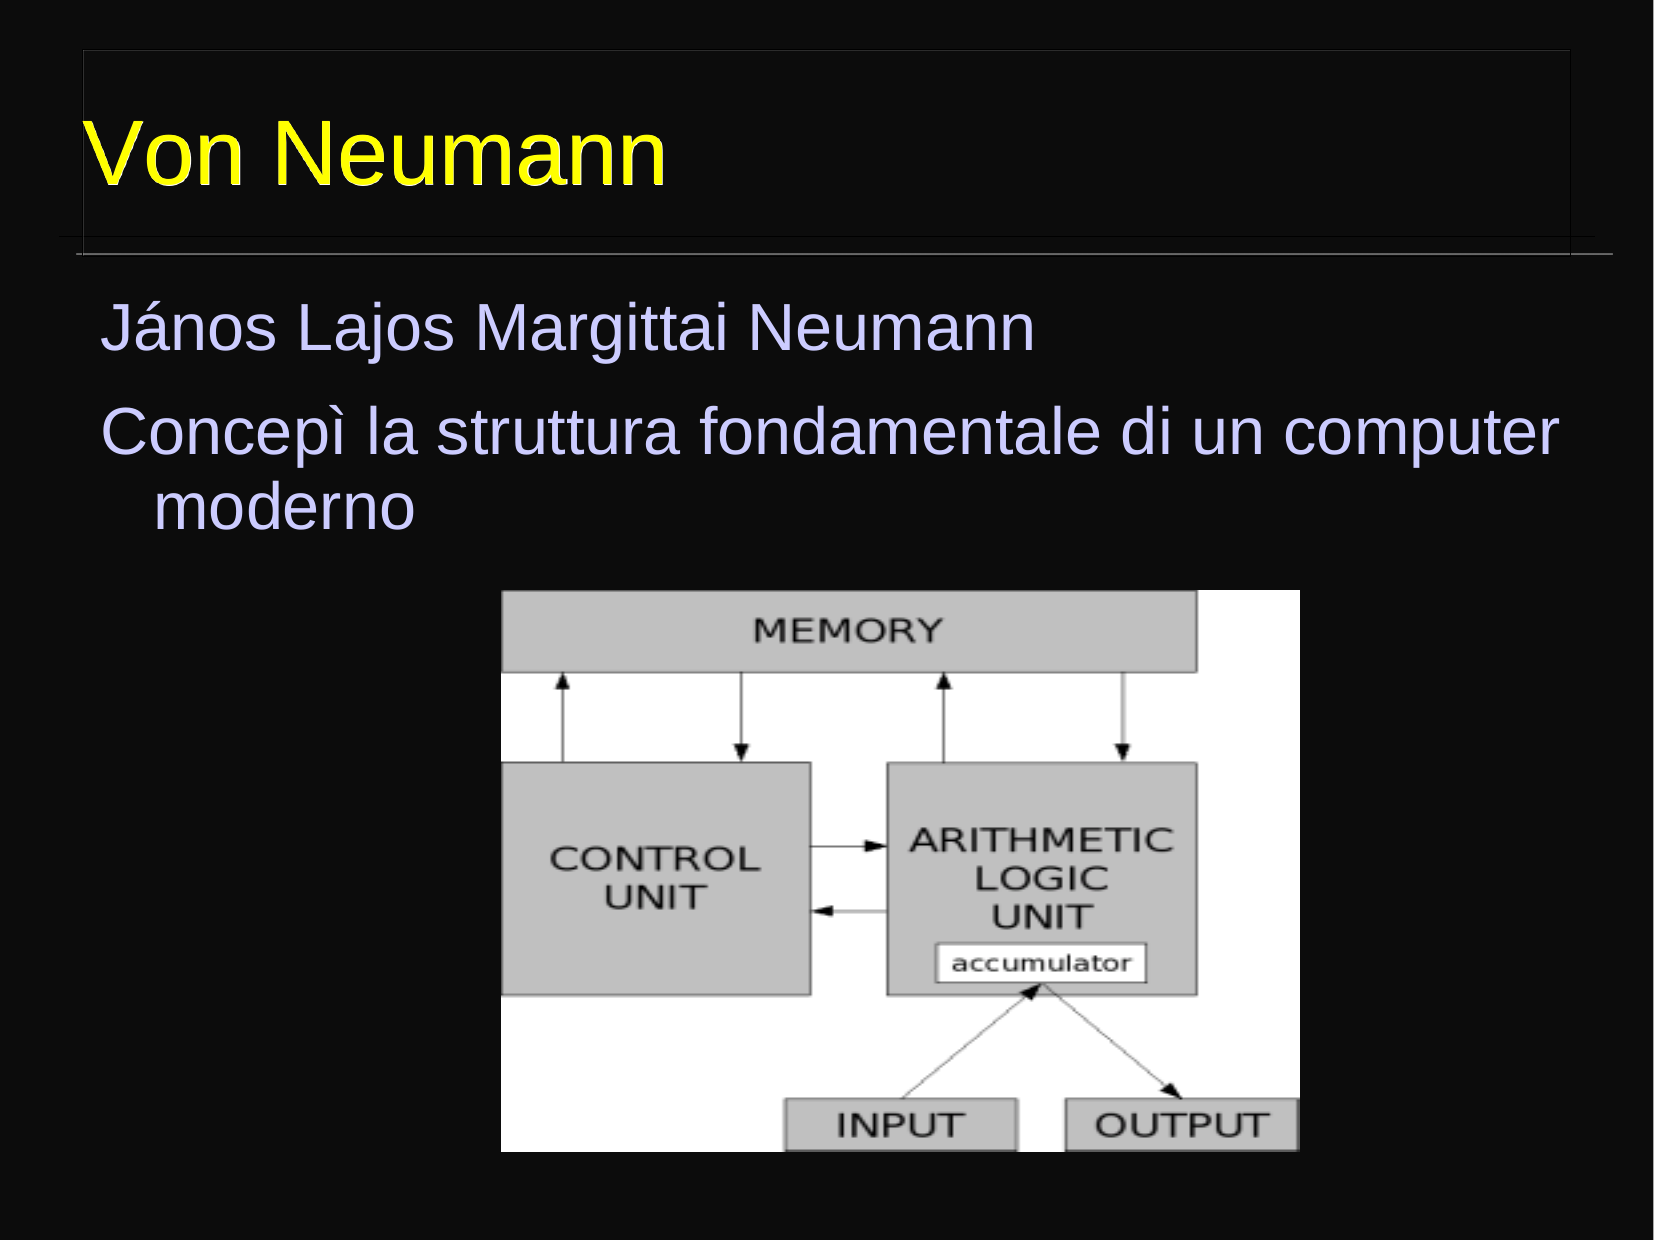

# Von Neumann
János Lajos Margittai Neumann
Concepì la struttura fondamentale di un computer moderno